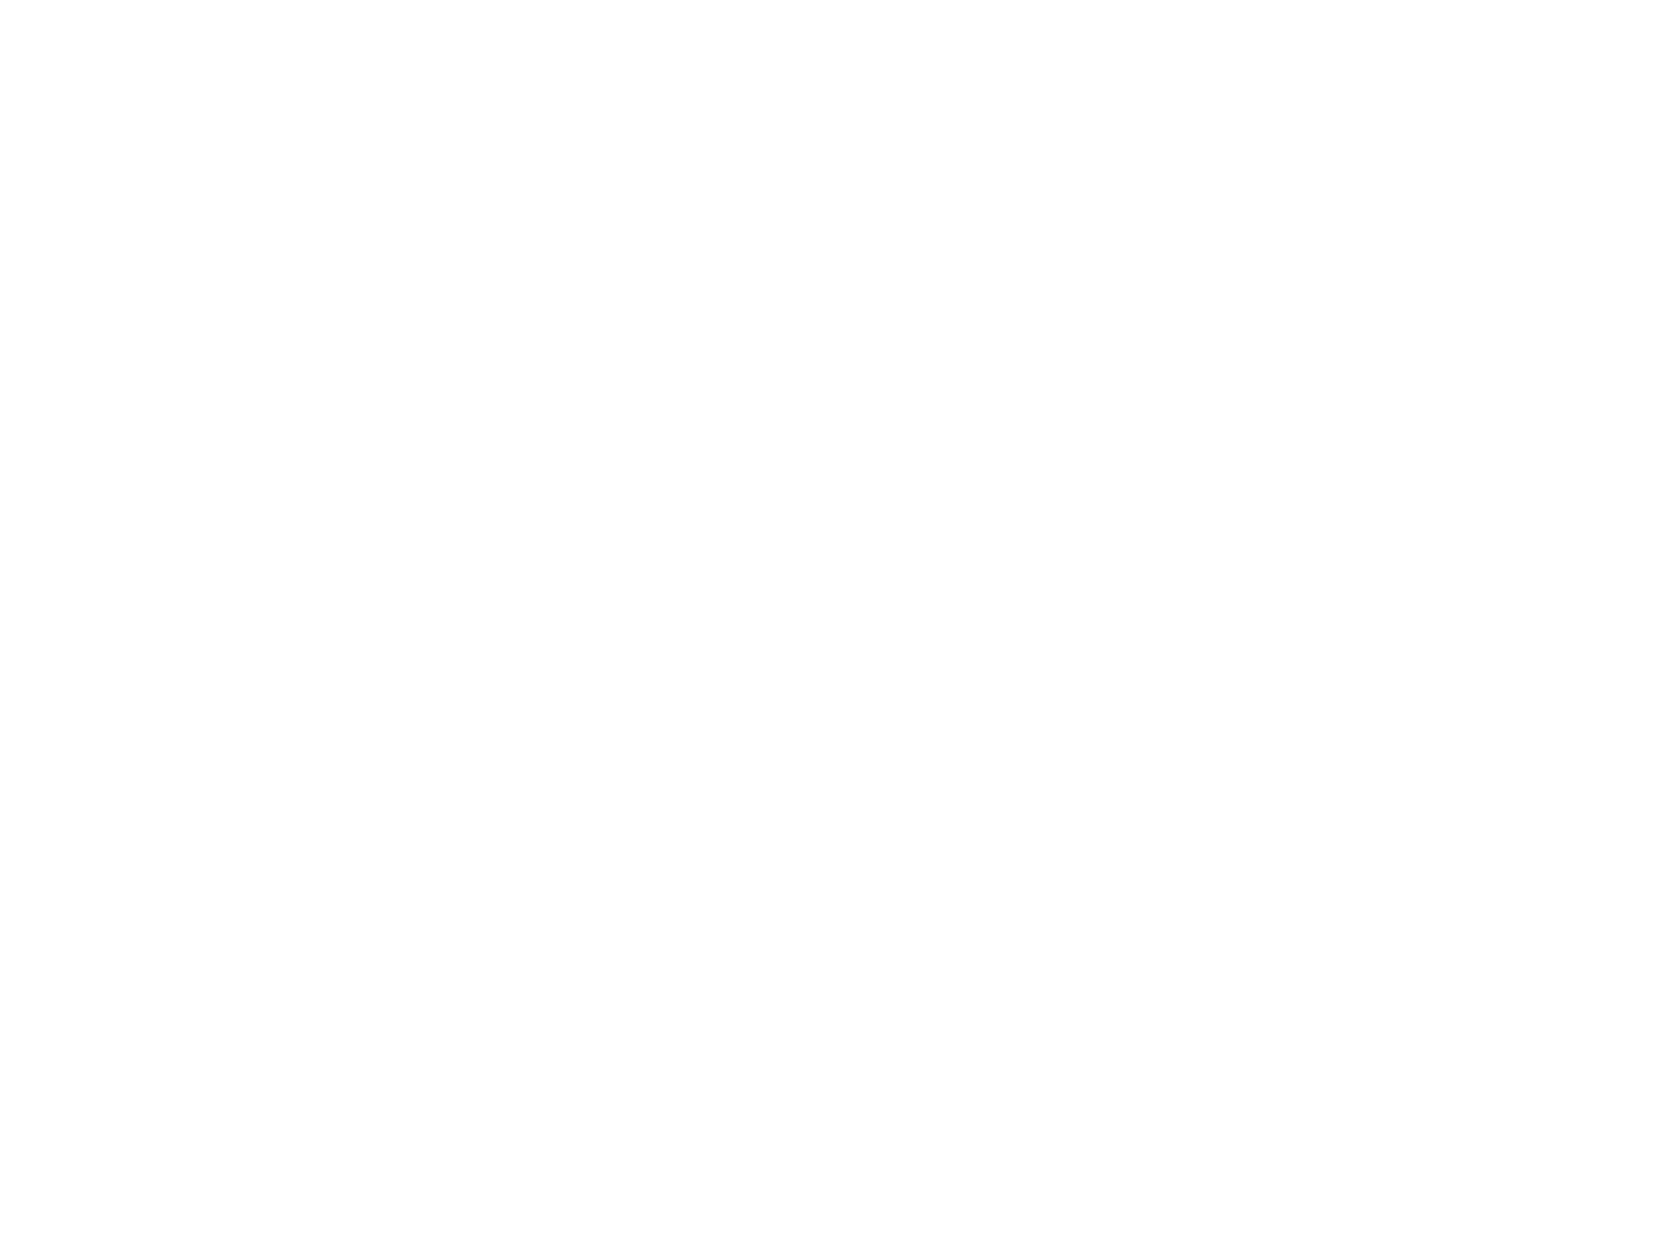

# Doc for demo programs
Demo programs for all the shields are available on github:
https://github.com/uraich/MicroPython_IoTDemos
A short description on what these programs do is available in the README